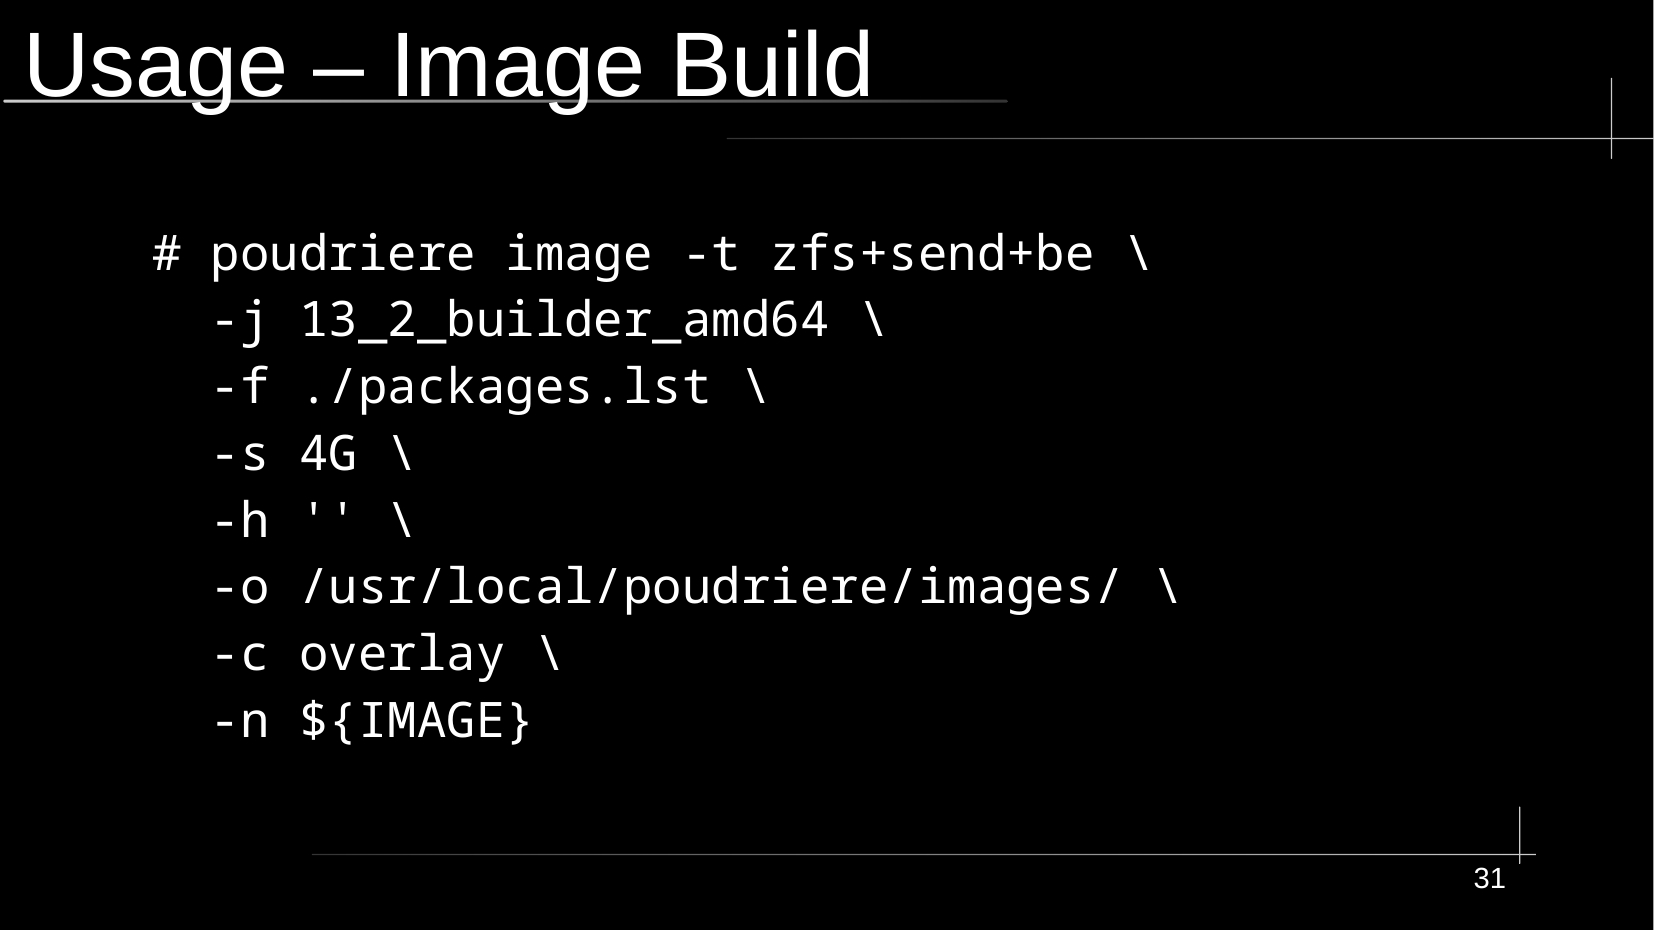

# Usage – Image Build
# poudriere image -t zfs+send+be \ -j 13_2_builder_amd64 \ -f ./packages.lst \ -s 4G \ -h '' \ -o /usr/local/poudriere/images/ \ -c overlay \ -n ${IMAGE}
31